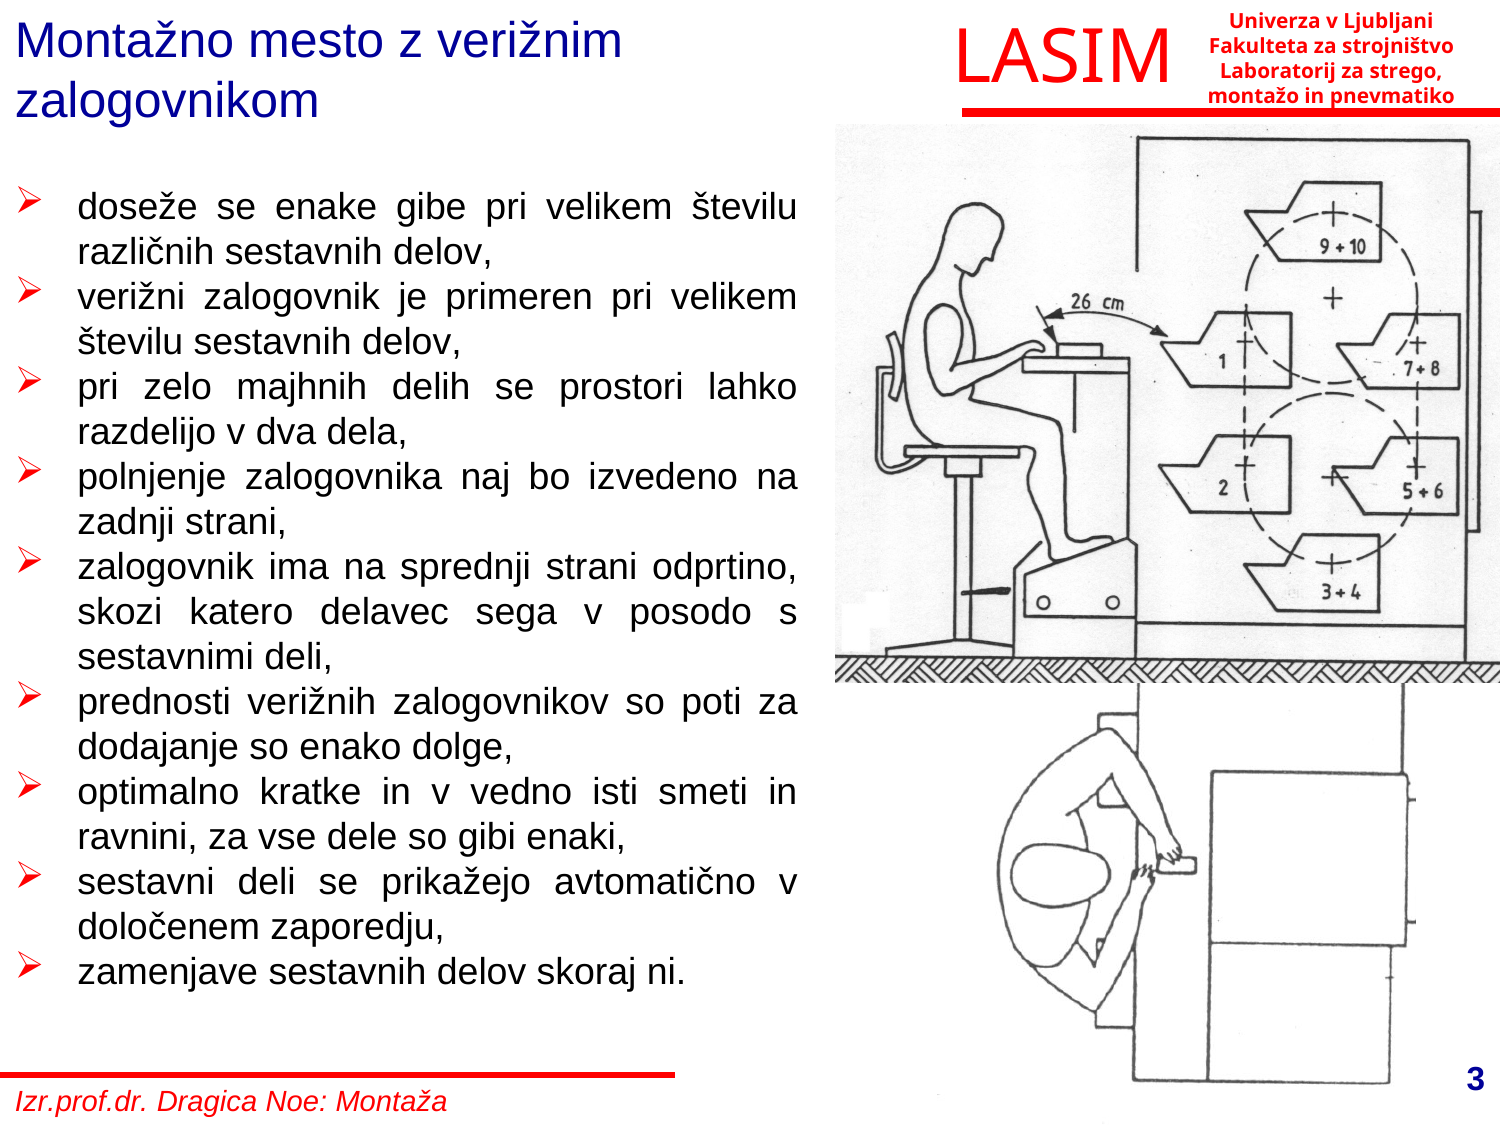

Montažno mesto z verižnim zalogovnikom
doseže se enake gibe pri velikem številu različnih sestavnih delov,
verižni zalogovnik je primeren pri velikem številu sestavnih delov,
pri zelo majhnih delih se prostori lahko razdelijo v dva dela,
polnjenje zalogovnika naj bo izvedeno na zadnji strani,
zalogovnik ima na sprednji strani odprtino, skozi katero delavec sega v posodo s sestavnimi deli,
prednosti verižnih zalogovnikov so poti za dodajanje so enako dolge,
optimalno kratke in v vedno isti smeti in ravnini, za vse dele so gibi enaki,
sestavni deli se prikažejo avtomatično v določenem zaporedju,
zamenjave sestavnih delov skoraj ni.